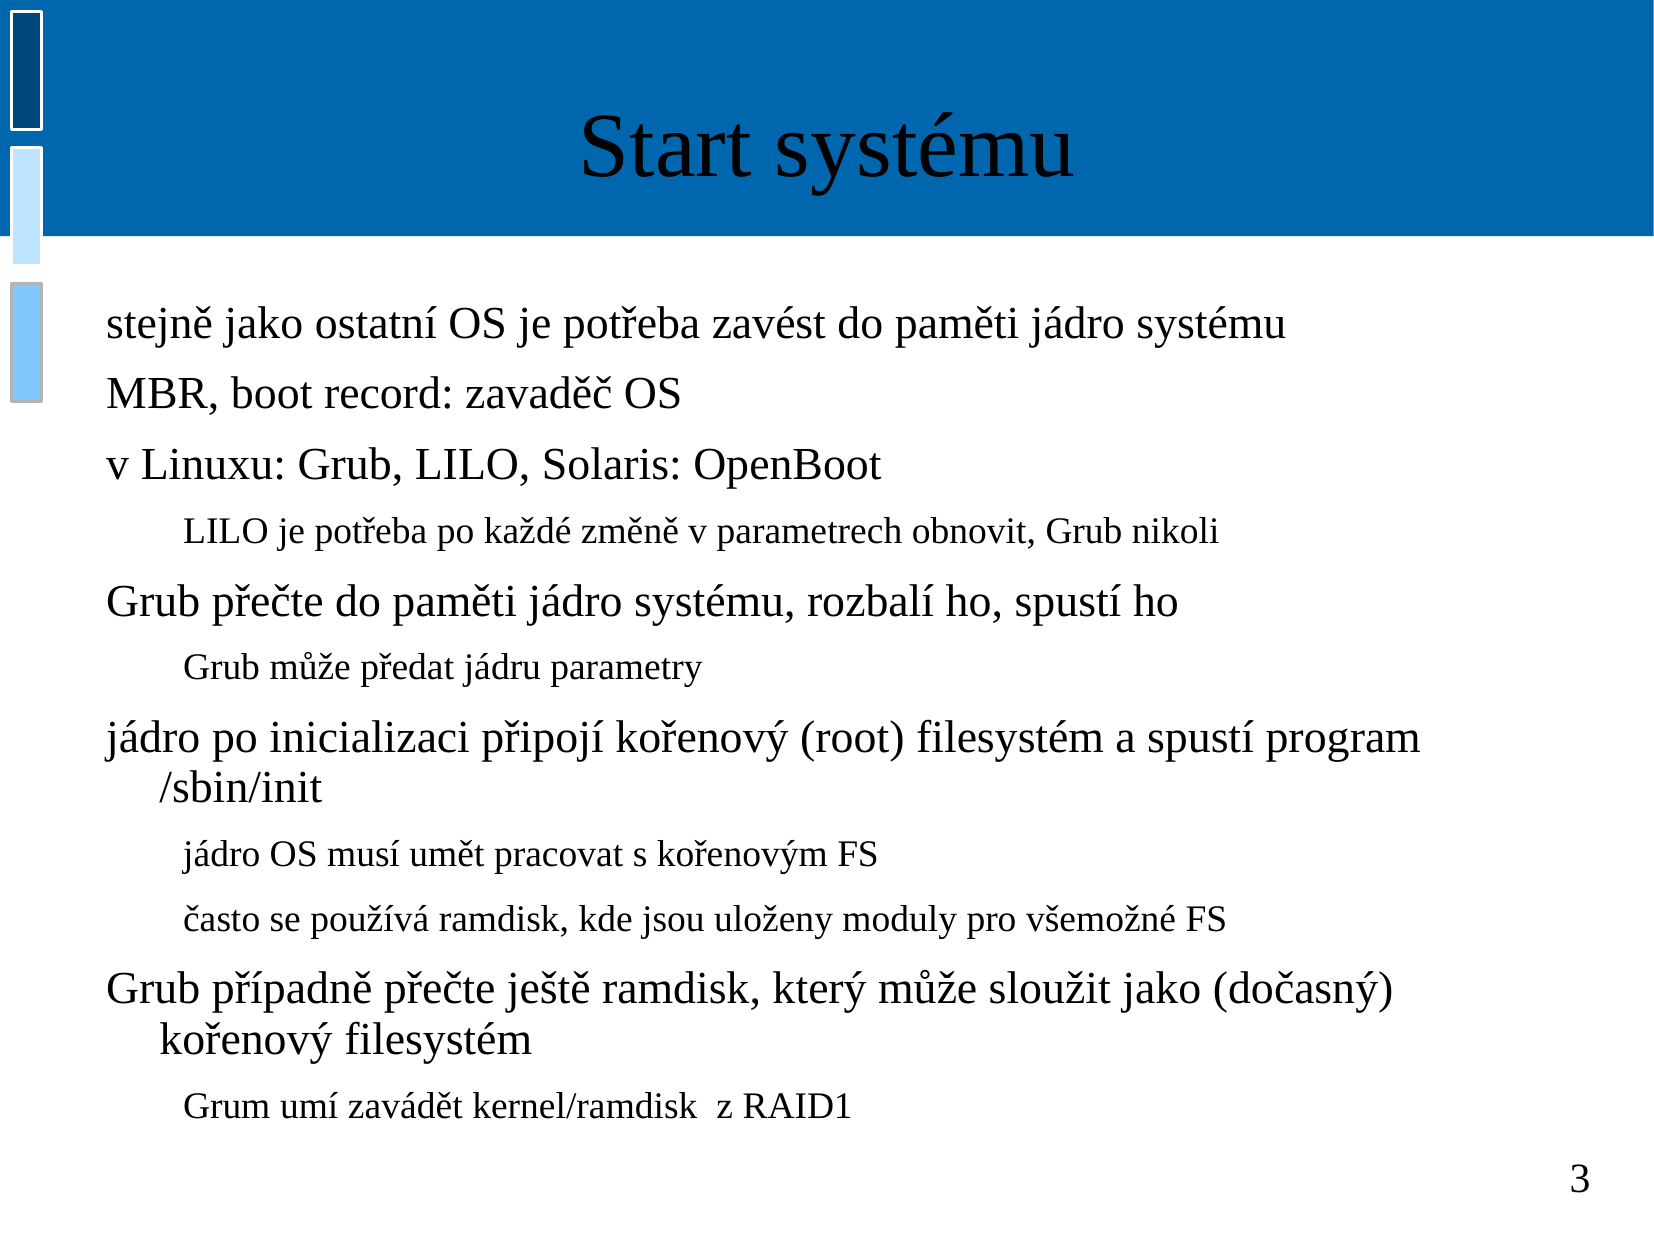

# Start systému
stejně jako ostatní OS je potřeba zavést do paměti jádro systému
MBR, boot record: zavaděč OS
v Linuxu: Grub, LILO, Solaris: OpenBoot
LILO je potřeba po každé změně v parametrech obnovit, Grub nikoli
Grub přečte do paměti jádro systému, rozbalí ho, spustí ho
Grub může předat jádru parametry
jádro po inicializaci připojí kořenový (root) filesystém a spustí program /sbin/init
jádro OS musí umět pracovat s kořenovým FS
často se používá ramdisk, kde jsou uloženy moduly pro všemožné FS
Grub případně přečte ještě ramdisk, který může sloužit jako (dočasný) kořenový filesystém
Grum umí zavádět kernel/ramdisk z RAID1